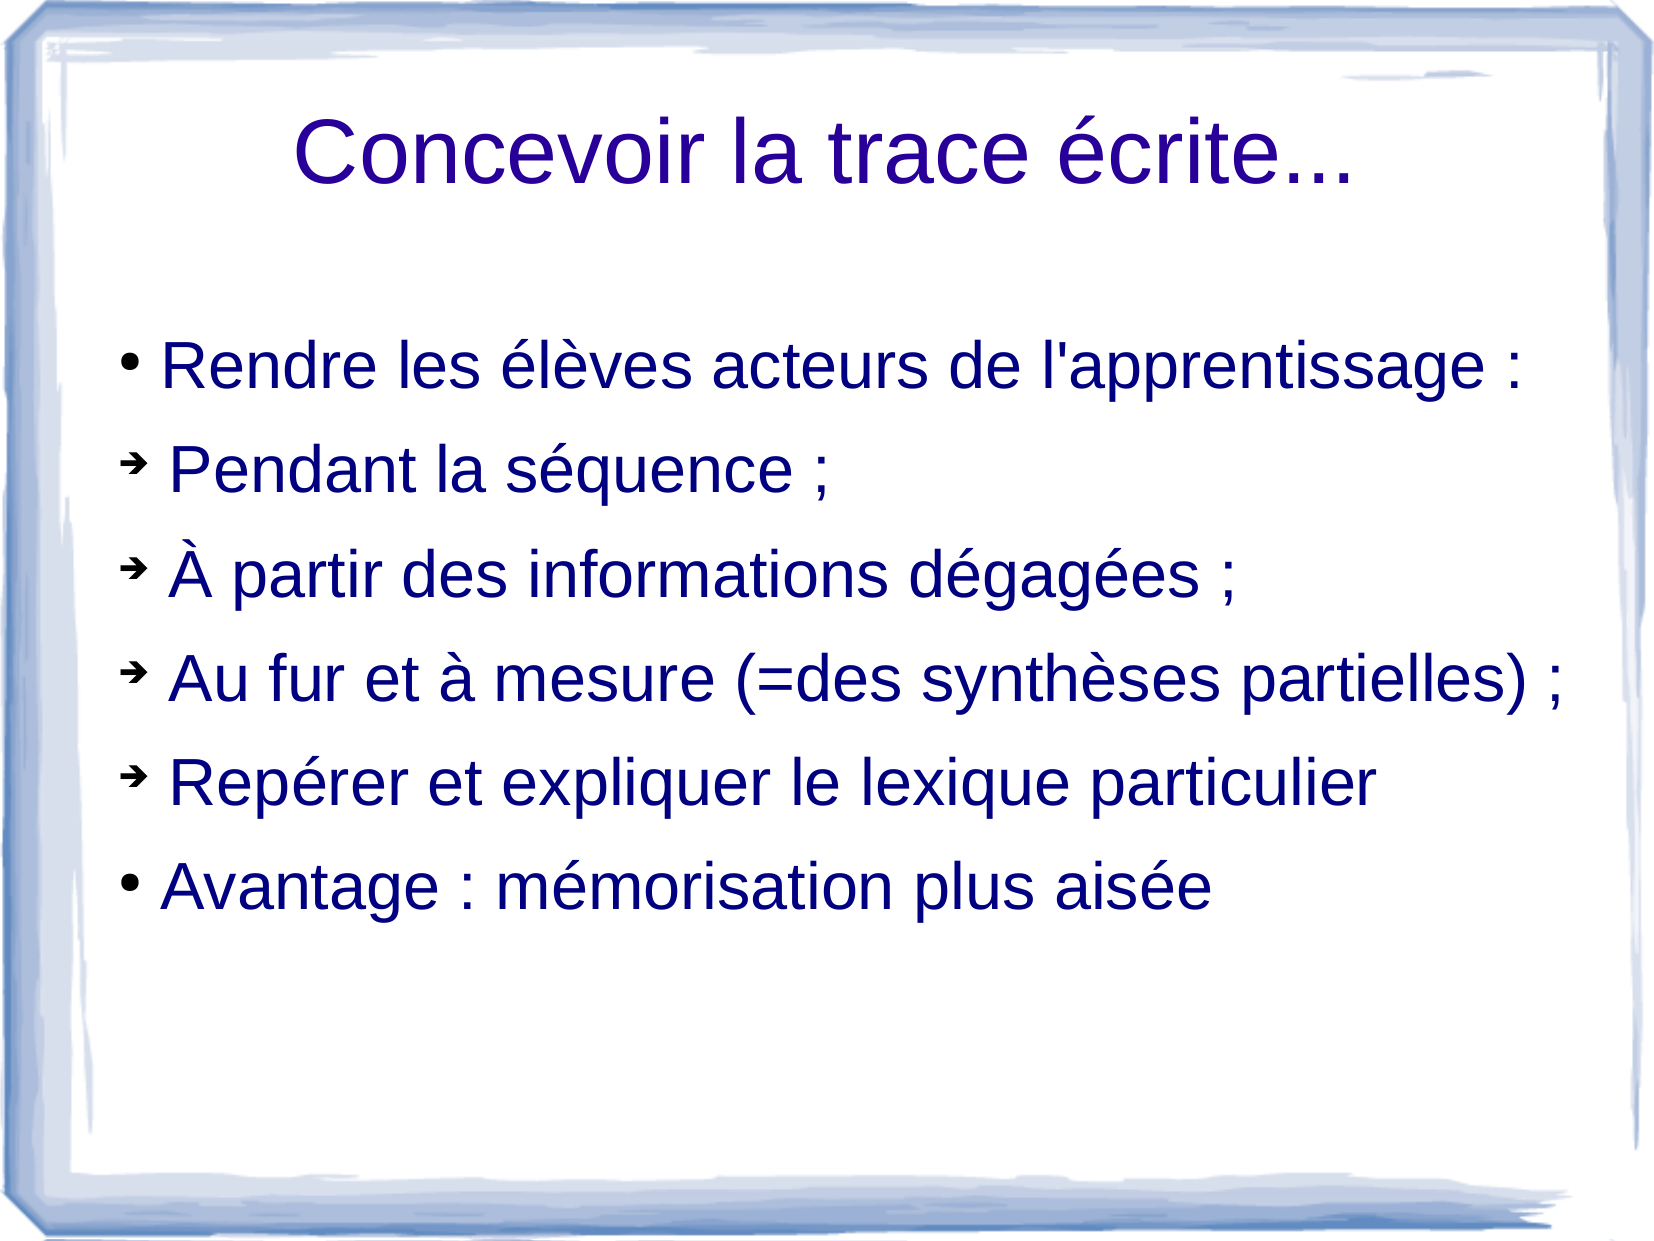

# Concevoir la trace écrite...
 Rendre les élèves acteurs de l'apprentissage :
 Pendant la séquence ;
 À partir des informations dégagées ;
 Au fur et à mesure (=des synthèses partielles) ;
 Repérer et expliquer le lexique particulier
 Avantage : mémorisation plus aisée